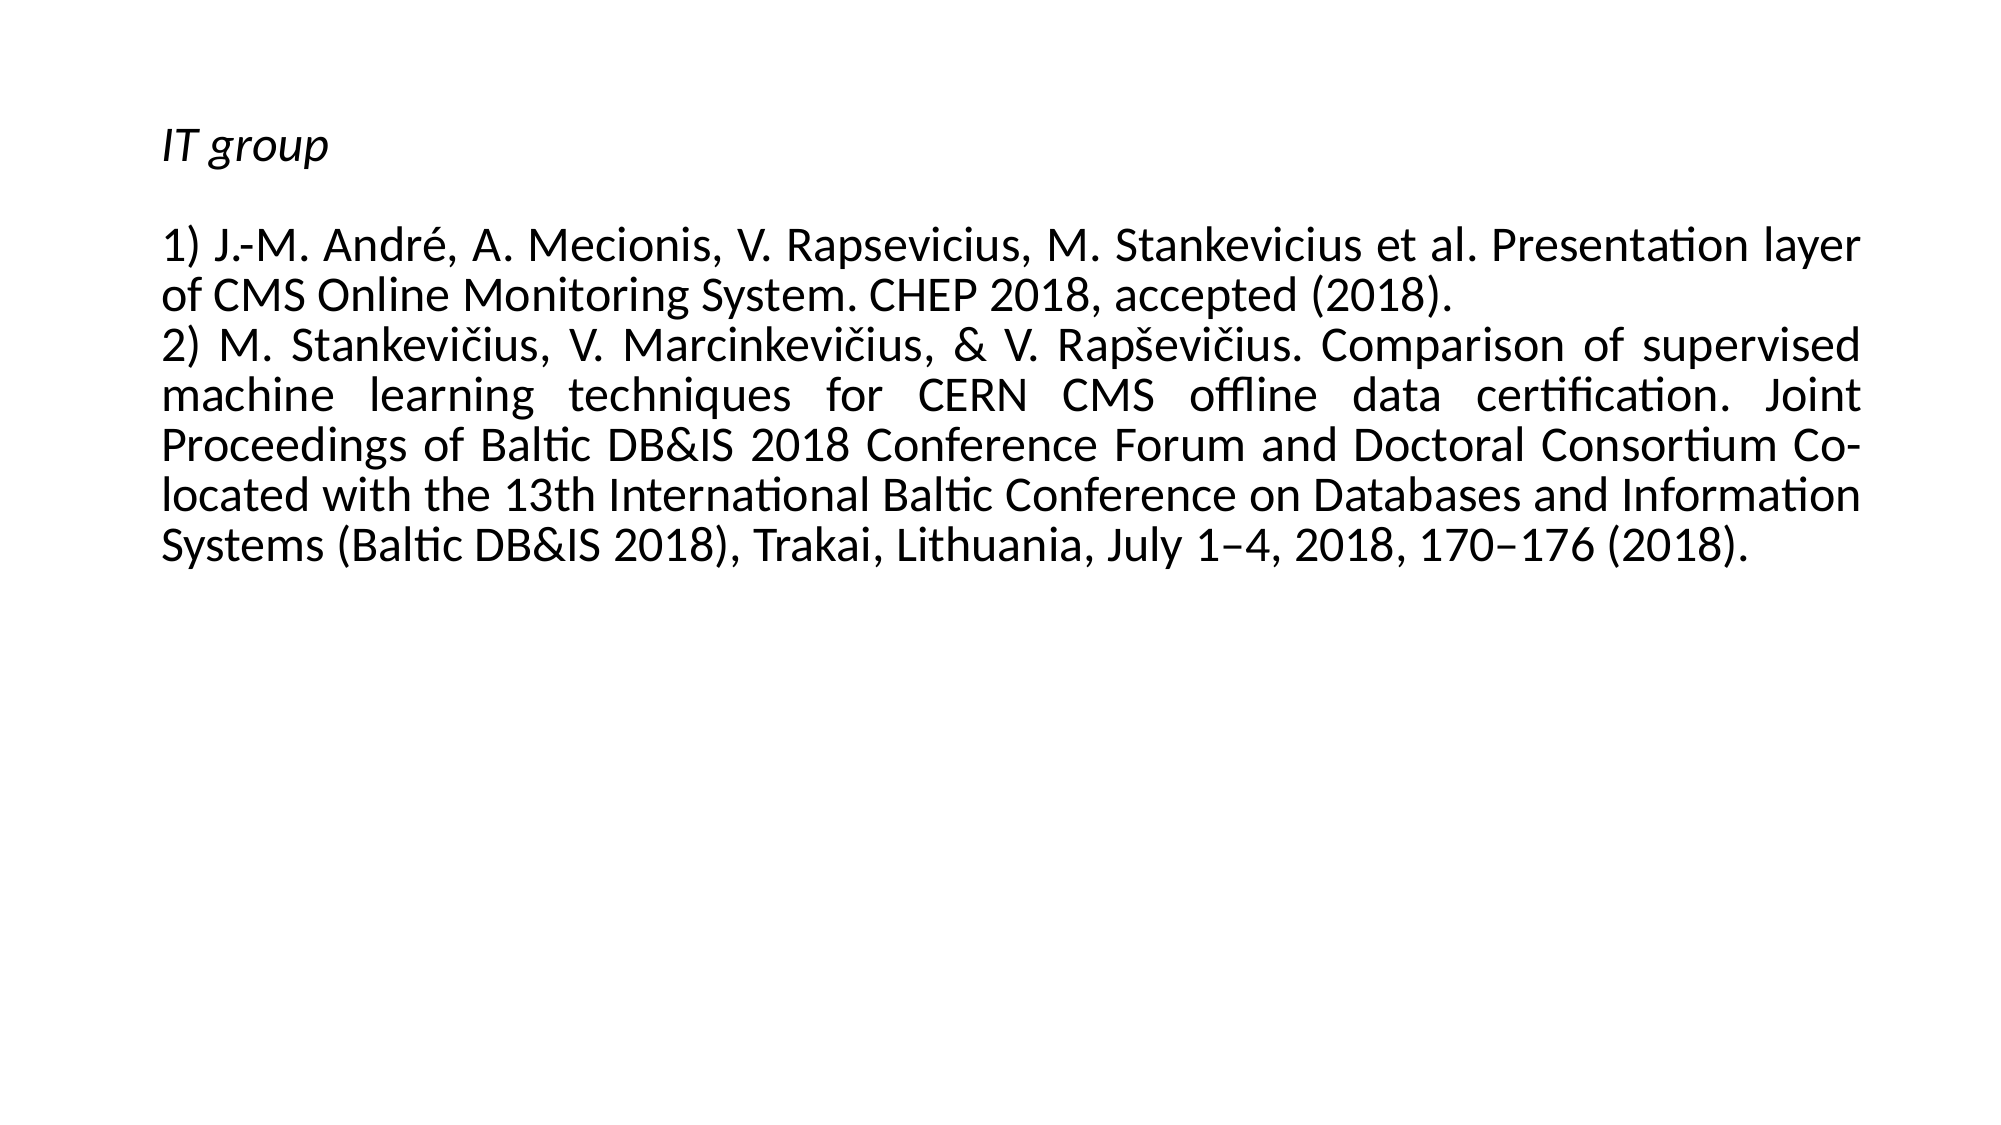

IT group
 J.-M. André, A. Mecionis, V. Rapsevicius, M. Stankevicius et al. Presentation layer of CMS Online Monitoring System. CHEP 2018, accepted (2018).
 M. Stankevičius, V. Marcinkevičius, & V. Rapševičius. Comparison of supervised machine learning techniques for CERN CMS offline data certification. Joint Proceedings of Baltic DB&IS 2018 Conference Forum and Doctoral Consortium Co-located with the 13th International Baltic Conference on Databases and Information Systems (Baltic DB&IS 2018), Trakai, Lithuania, July 1–4, 2018, 170–176 (2018).